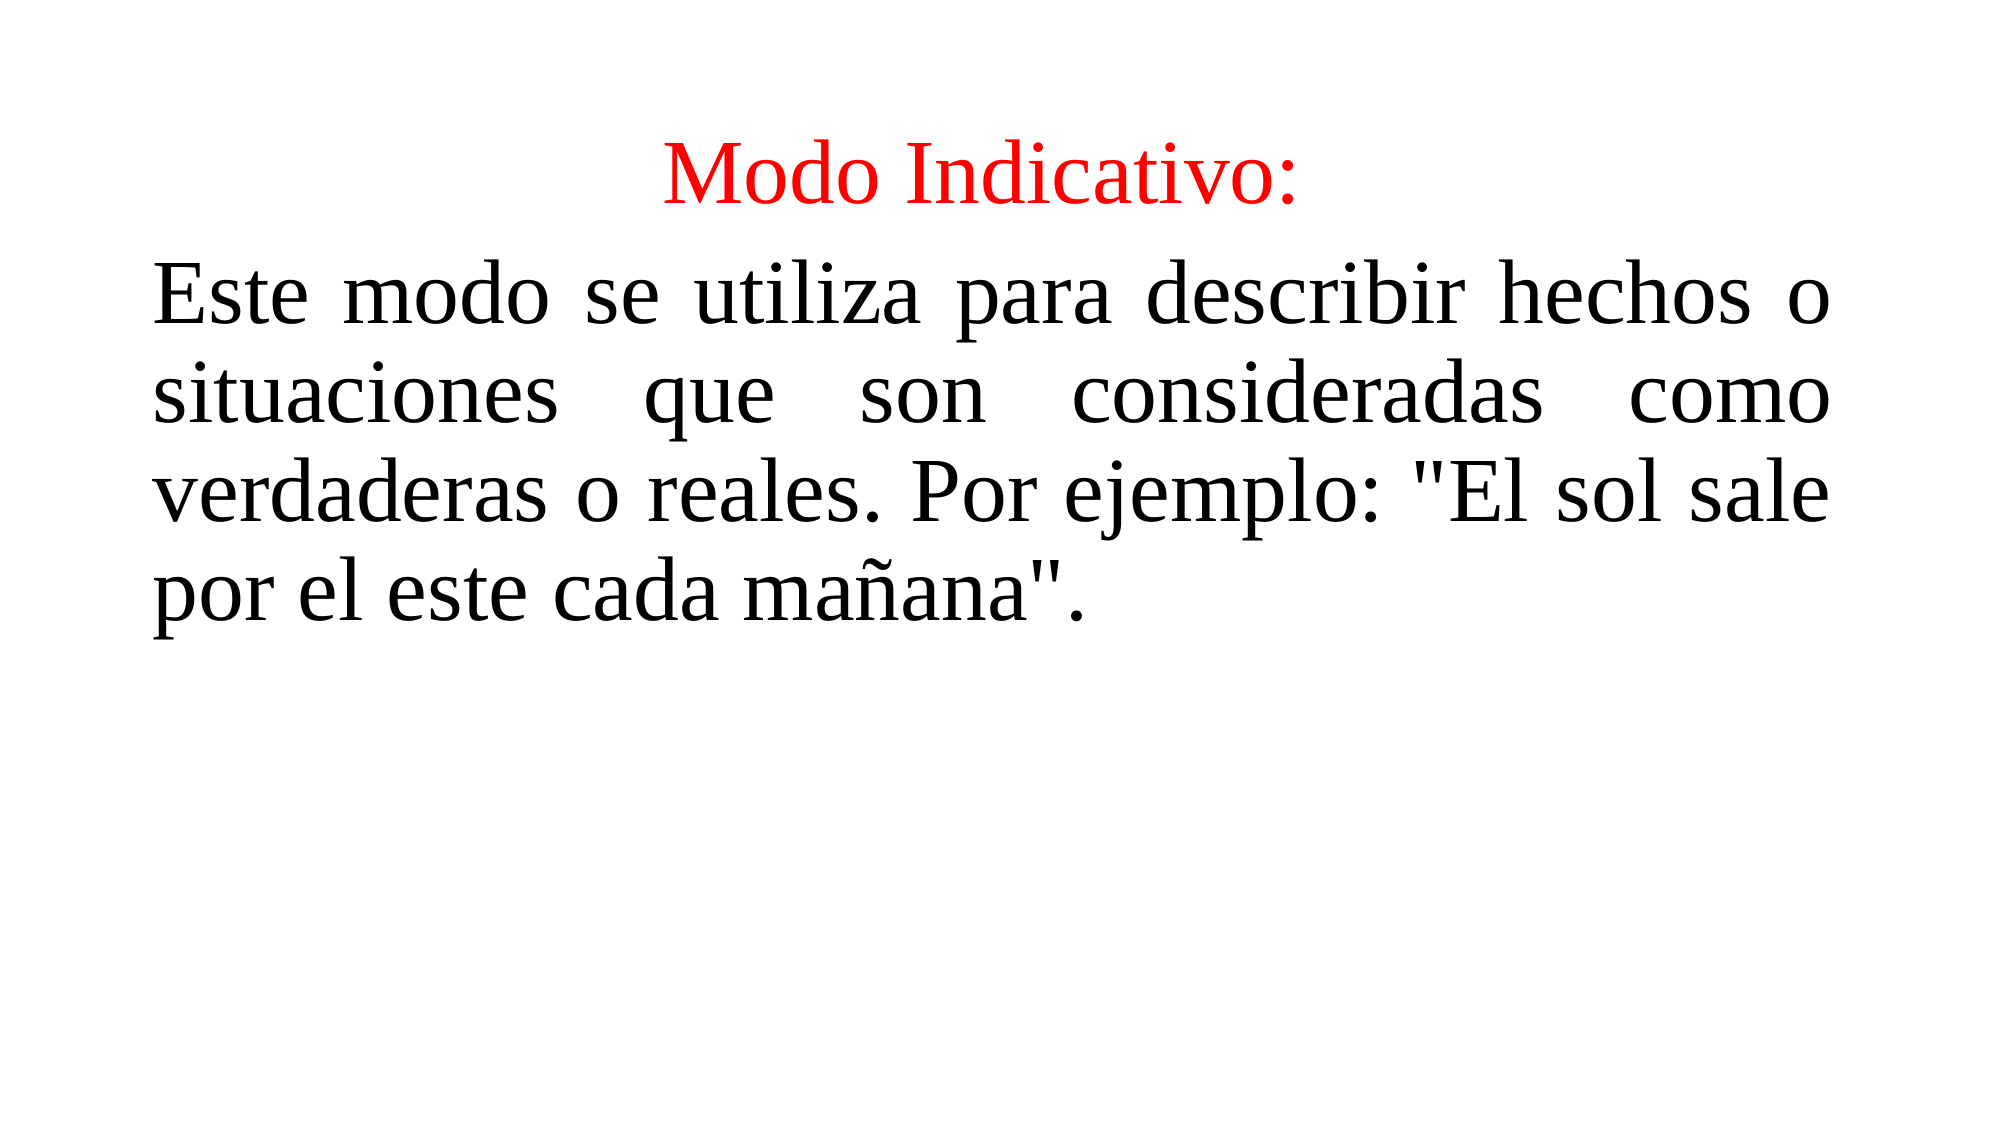

# Modo Indicativo:
Este modo se utiliza para describir hechos o situaciones que son consideradas como verdaderas o reales. Por ejemplo: "El sol sale por el este cada mañana".